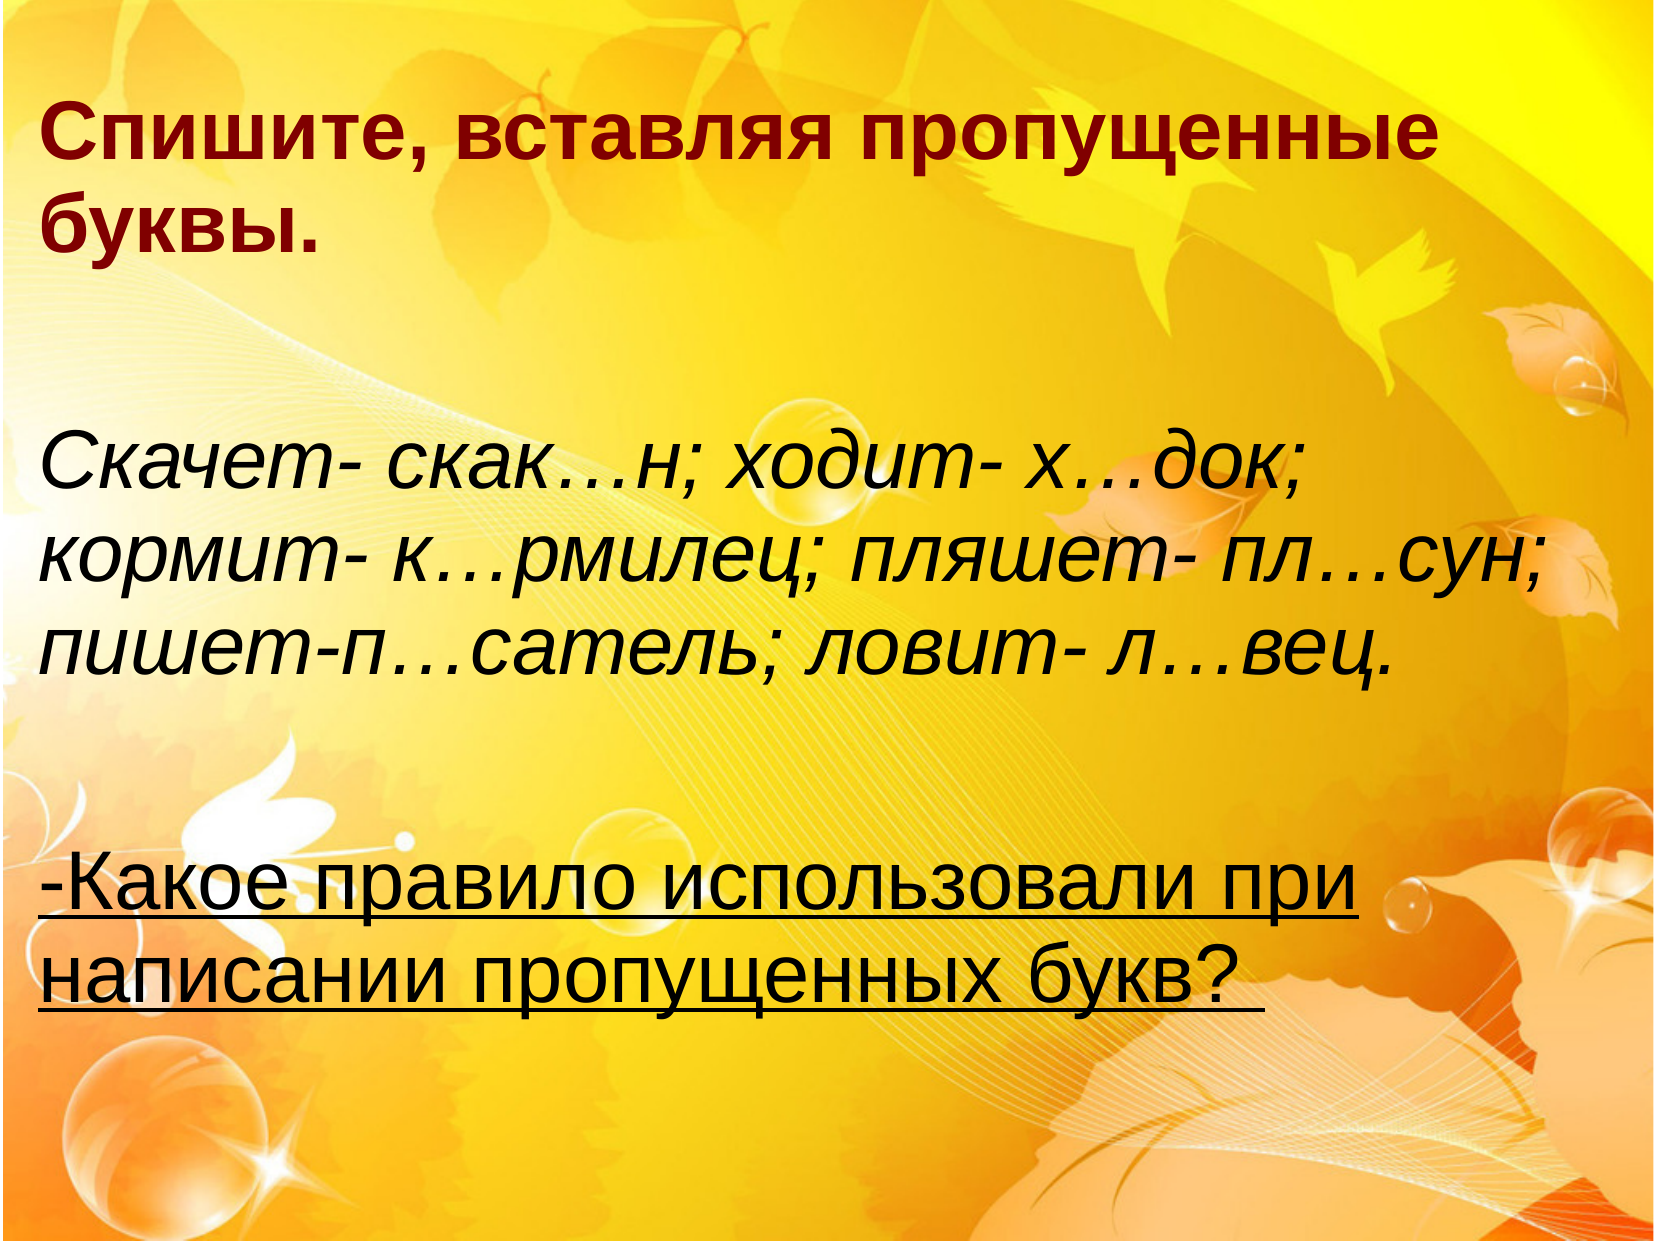

Спишите, вставляя пропущенные буквы.
Скачет- скак…н; ходит- х…док; кормит- к…рмилец; пляшет- пл…сун; пишет-п…сатель; ловит- л…вец.
-Какое правило использовали при написании пропущенных букв?